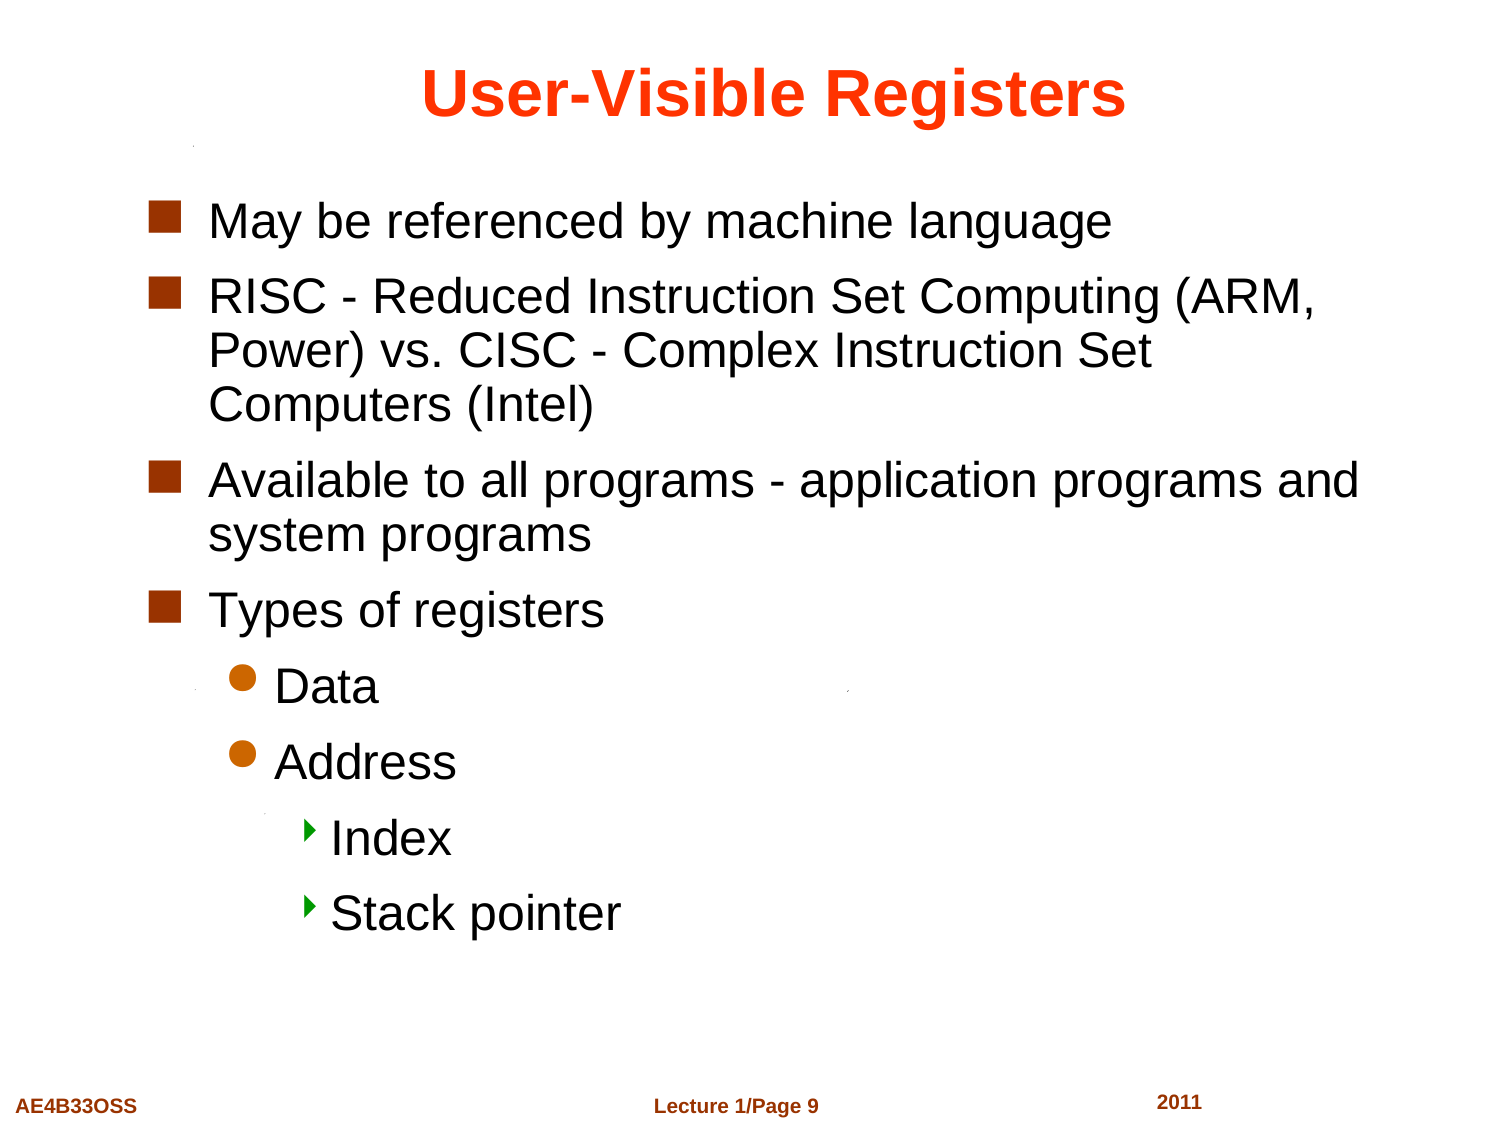

# User-Visible Registers
May be referenced by machine language
RISC - Reduced Instruction Set Computing (ARM, Power) vs. CISC - Complex Instruction Set Computers (Intel)
Available to all programs - application programs and system programs
Types of registers
Data
Address
Index
Stack pointer